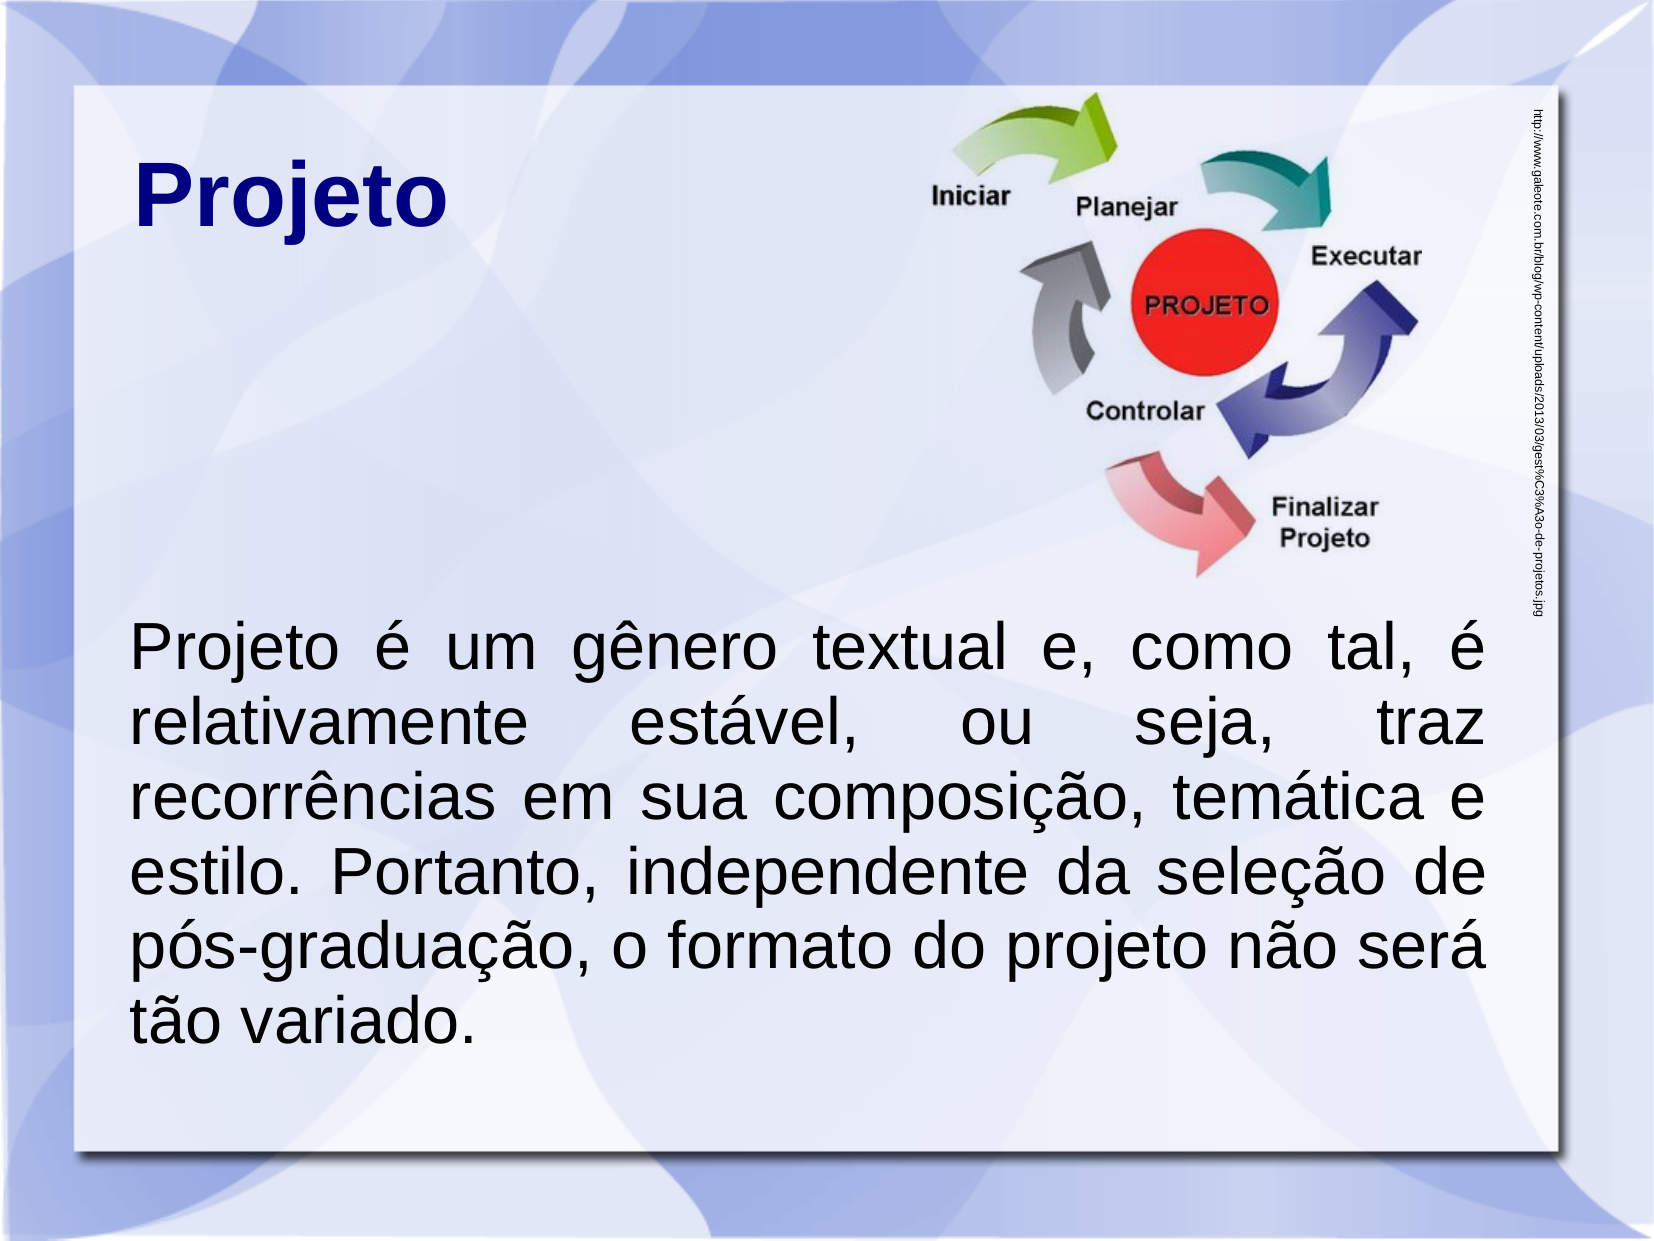

# Projeto
http://www.galeote.com.br/blog/wp-content/uploads/2013/03/gest%C3%A3o-de-projetos.jpg
Projeto é um gênero textual e, como tal, é relativamente estável, ou seja, traz recorrências em sua composição, temática e estilo. Portanto, independente da seleção de pós-graduação, o formato do projeto não será tão variado.